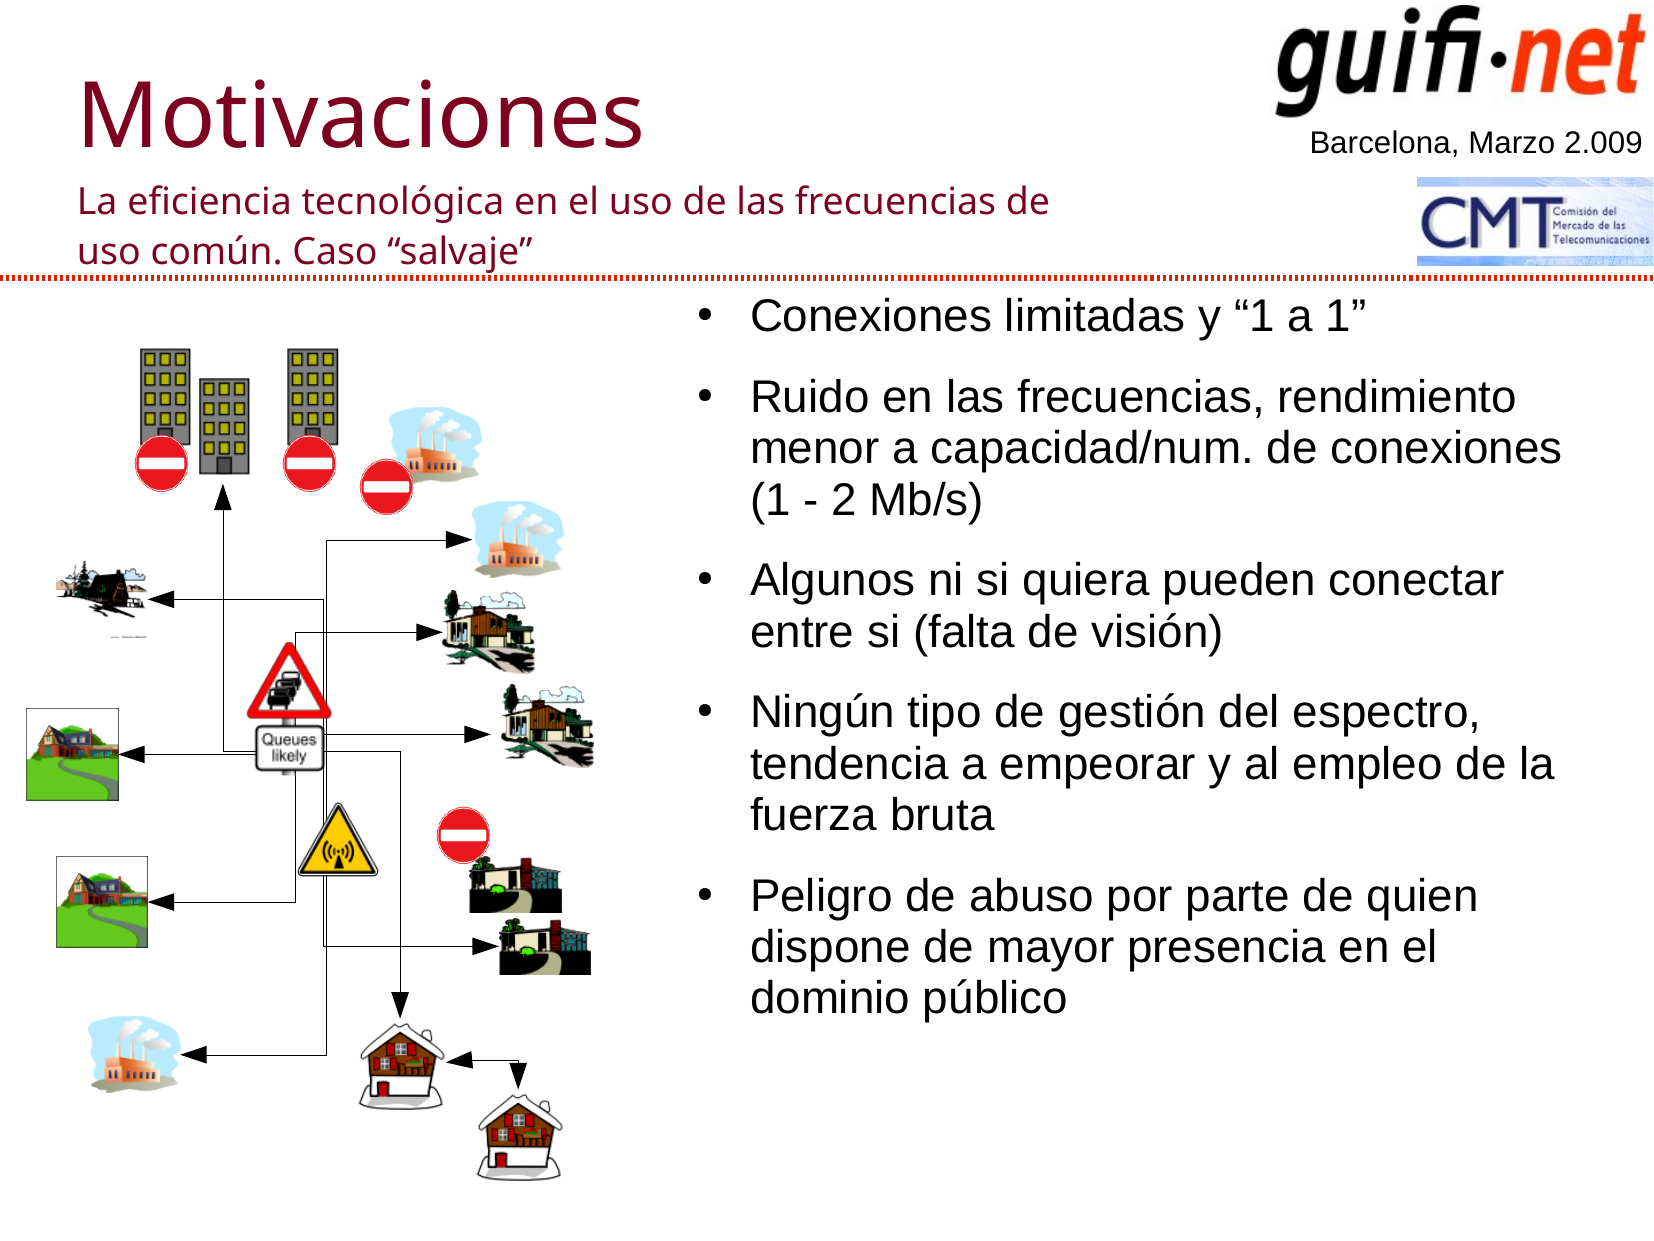

# Motivaciones La eficiencia tecnológica en el uso de las frecuencias de uso común. Caso “salvaje”
Conexiones limitadas y “1 a 1”
Ruido en las frecuencias, rendimiento menor a capacidad/num. de conexiones (1 - 2 Mb/s)
Algunos ni si quiera pueden conectar entre si (falta de visión)
Ningún tipo de gestión del espectro, tendencia a empeorar y al empleo de la fuerza bruta
Peligro de abuso por parte de quien dispone de mayor presencia en el dominio público